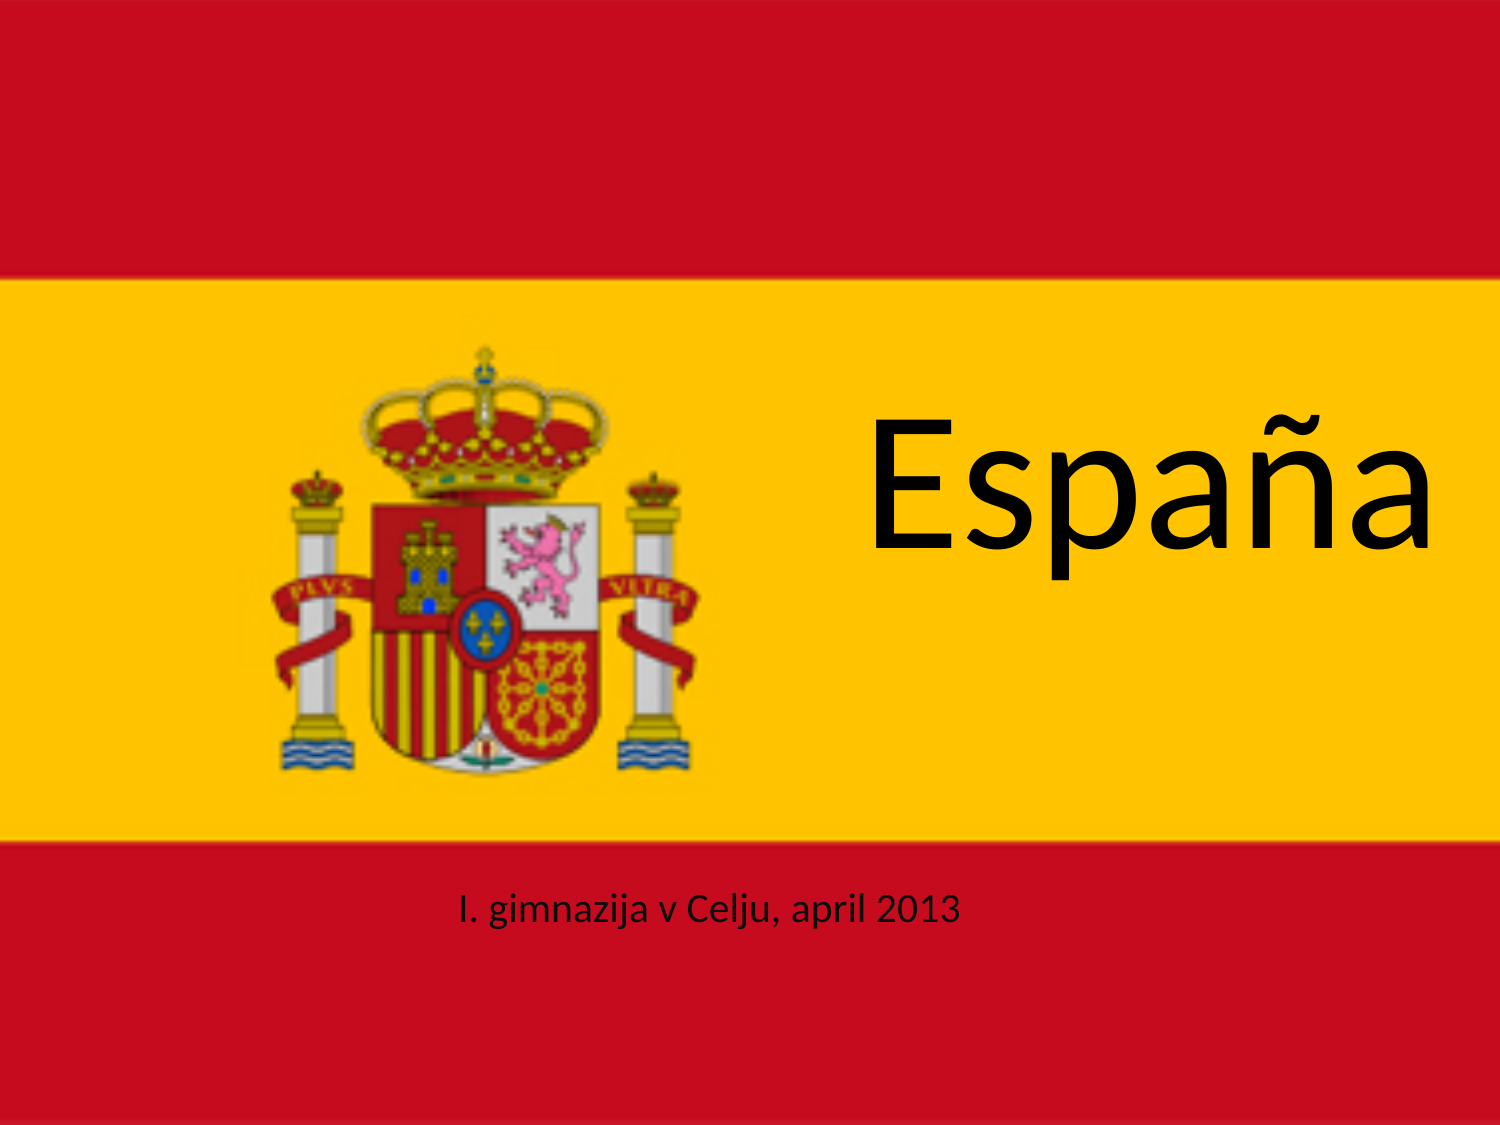

# España
I. gimnazija v Celju, april 2013